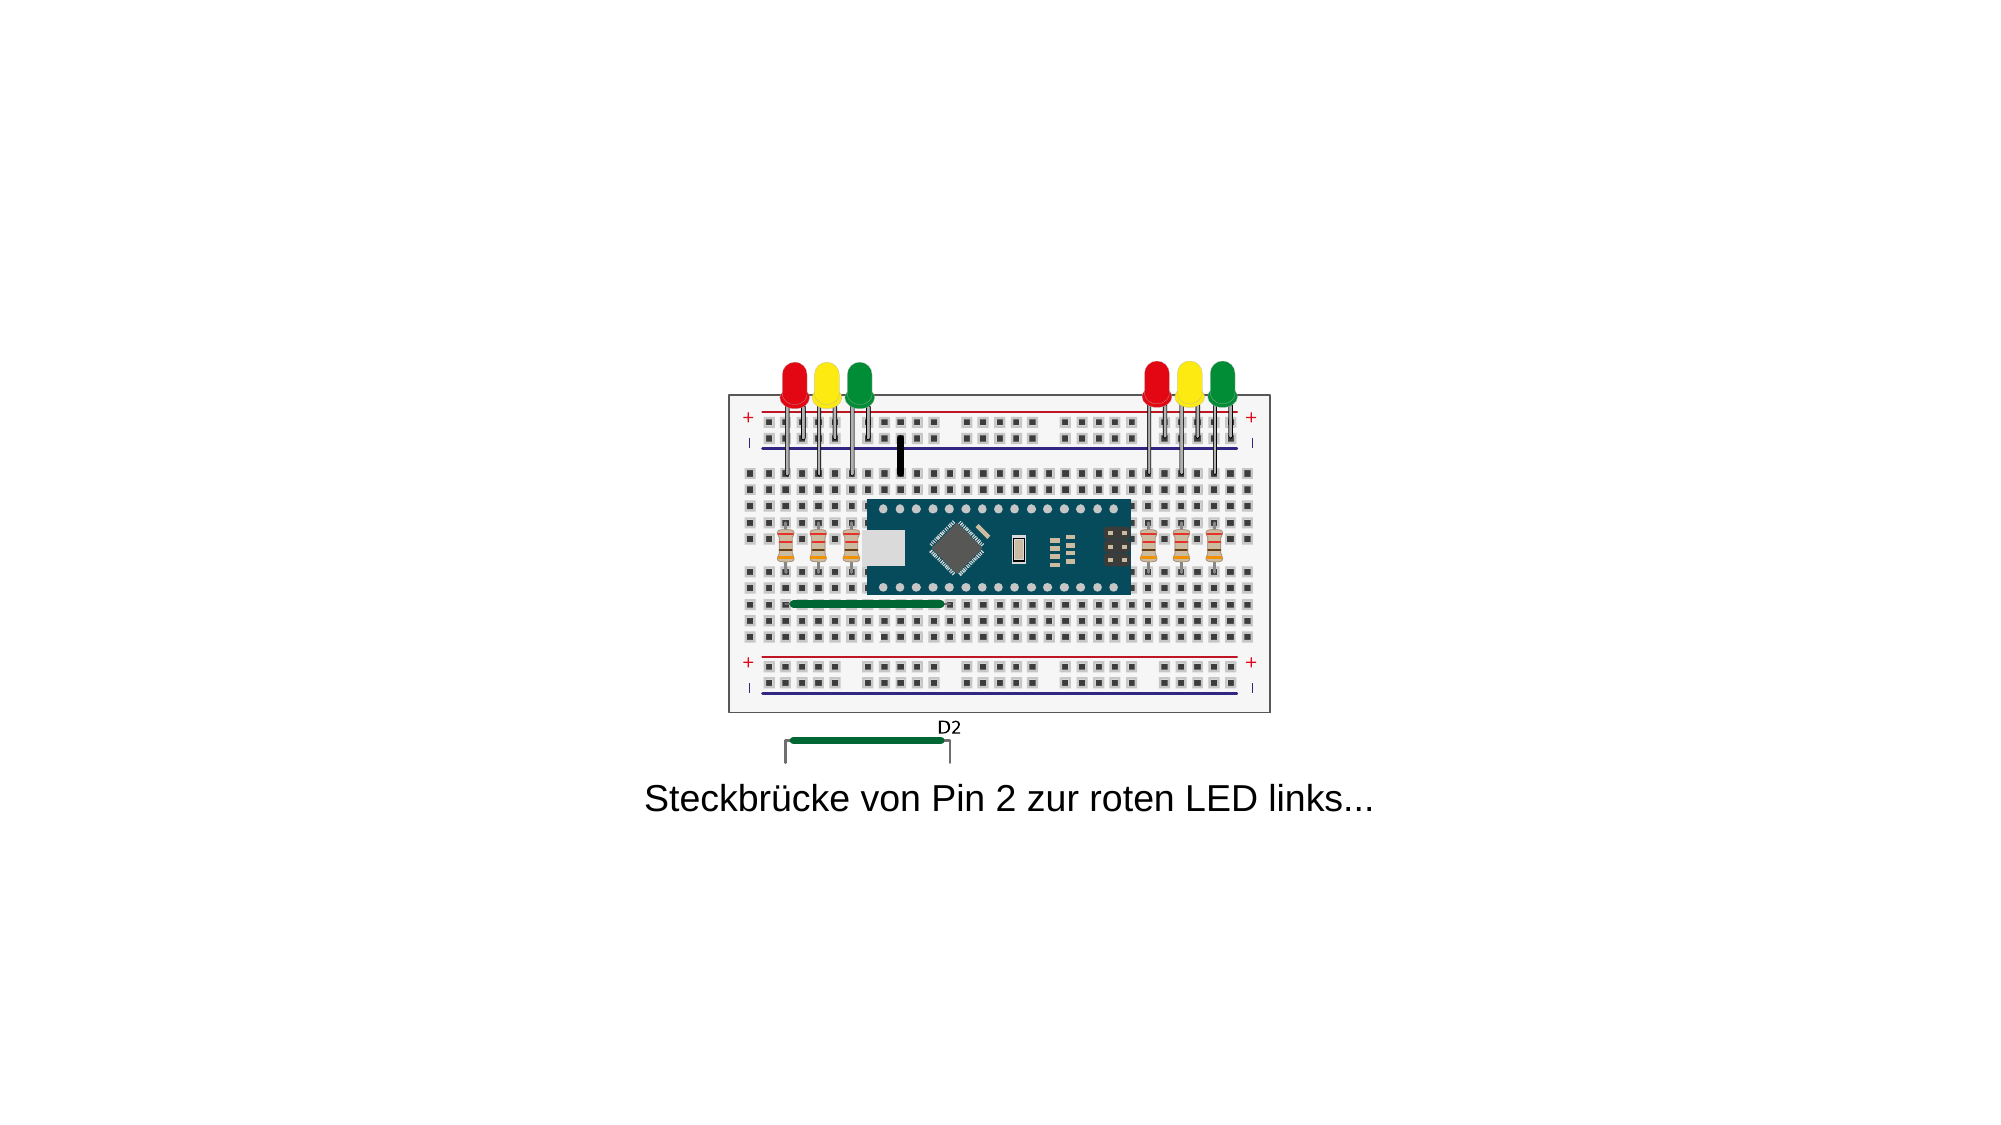

Steckbrücke von Pin 2 zur roten LED links...